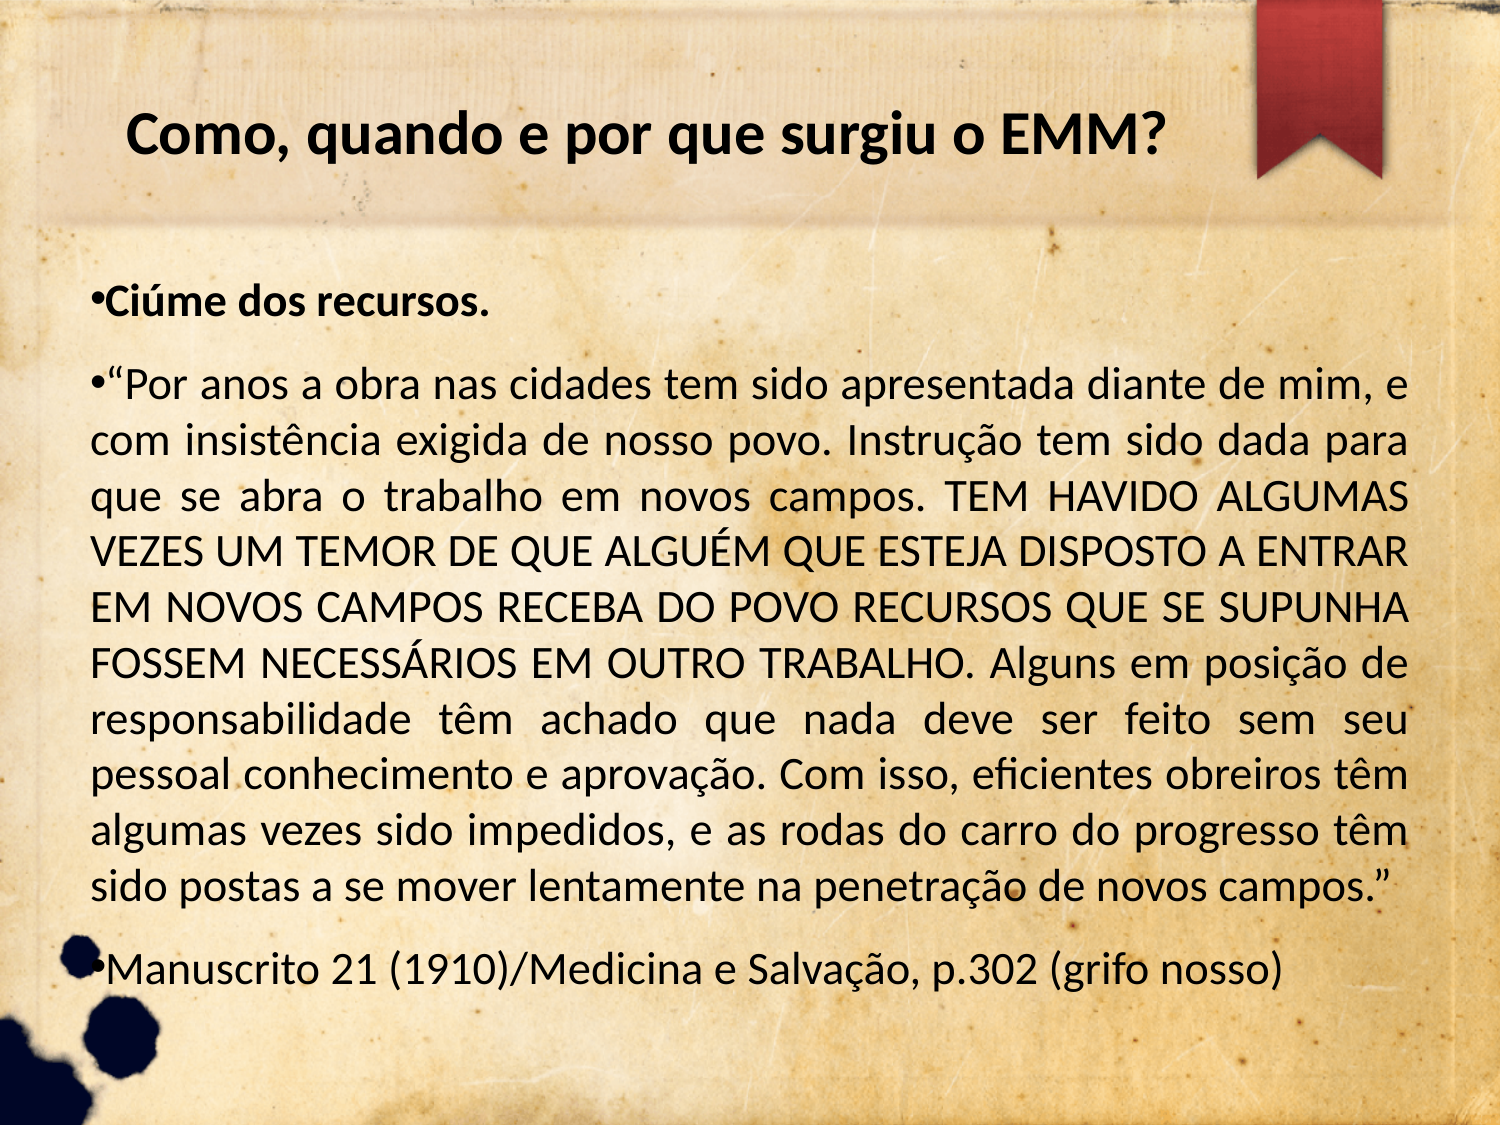

# Como, quando e por que surgiu o EMM?
Ciúme dos recursos.
“Por anos a obra nas cidades tem sido apresentada diante de mim, e com insistência exigida de nosso povo. Instrução tem sido dada para que se abra o trabalho em novos campos. TEM HAVIDO ALGUMAS VEZES UM TEMOR DE QUE ALGUÉM QUE ESTEJA DISPOSTO A ENTRAR EM NOVOS CAMPOS RECEBA DO POVO RECURSOS QUE SE SUPUNHA FOSSEM NECESSÁRIOS EM OUTRO TRABALHO. Alguns em posição de responsabilidade têm achado que nada deve ser feito sem seu pessoal conhecimento e aprovação. Com isso, eficientes obreiros têm algumas vezes sido impedidos, e as rodas do carro do progresso têm sido postas a se mover lentamente na penetração de novos campos.”
Manuscrito 21 (1910)/Medicina e Salvação, p.302 (grifo nosso)